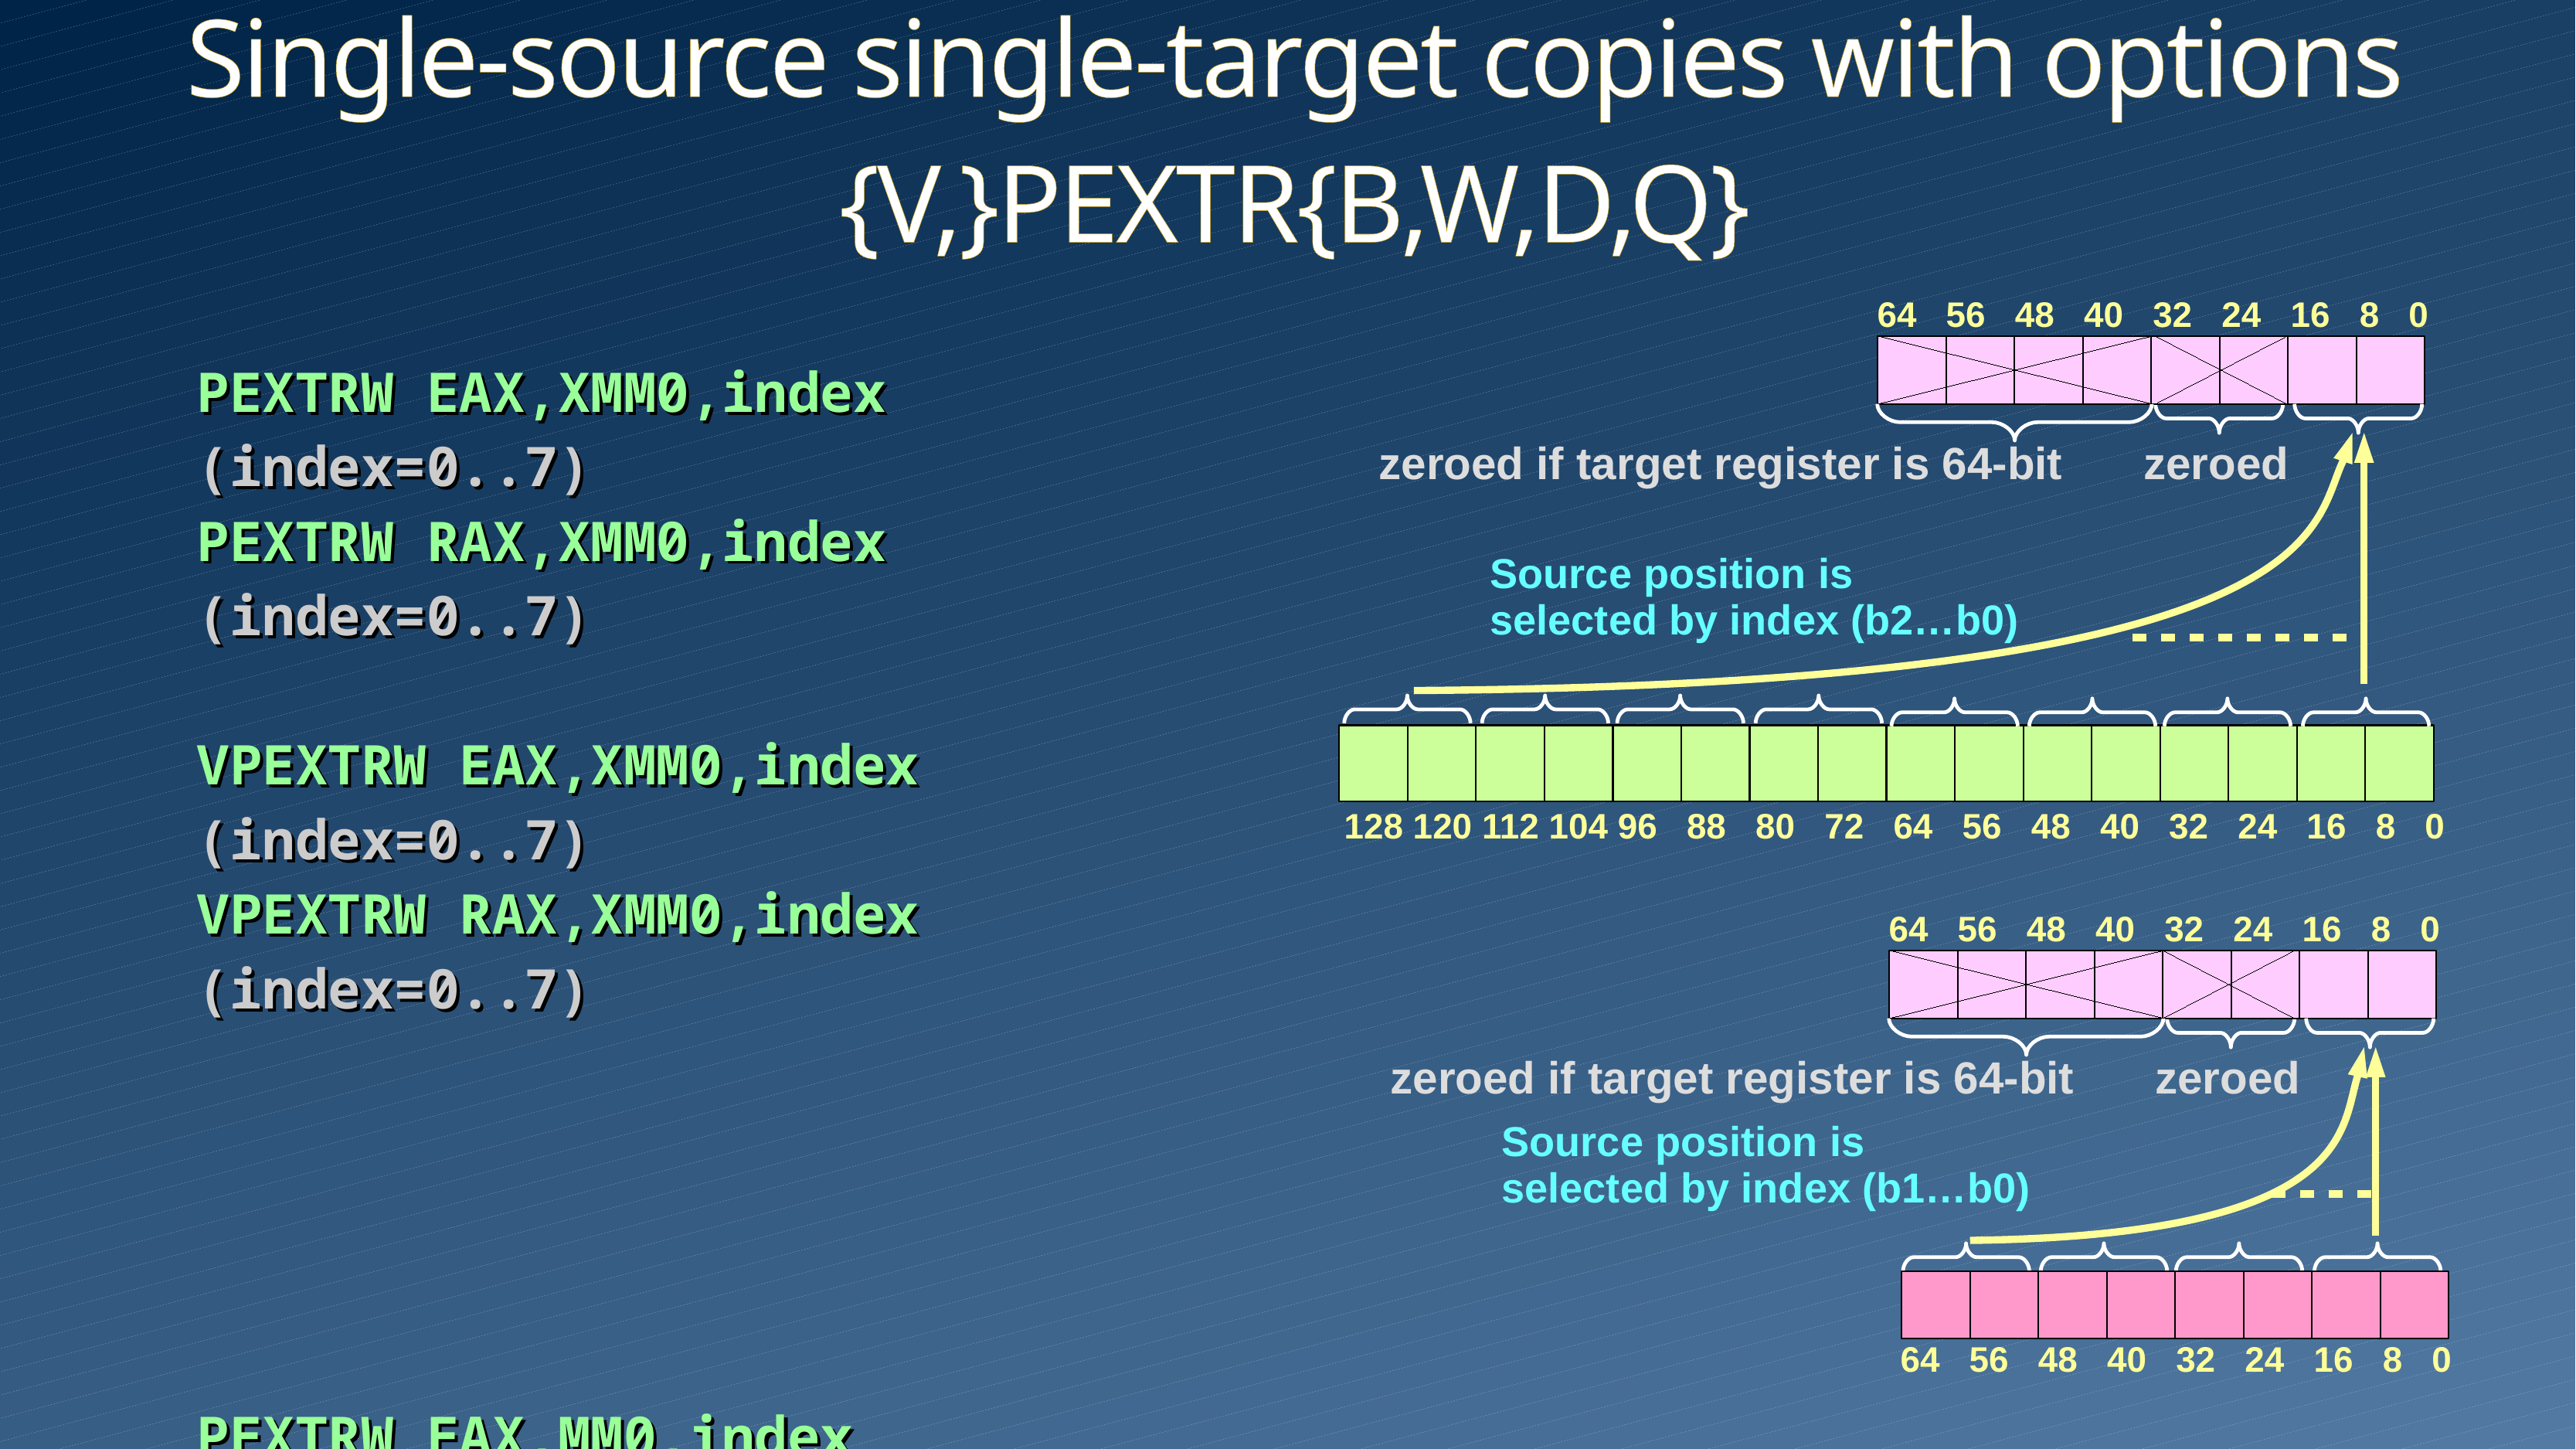

# Single-source single-target copies with options {V,}PEXTR{B,W,D,Q}
64 56 48 40 32 24 16 8 0
PEXTRW EAX,XMM0,index (index=0..7)
PEXTRW RAX,XMM0,index (index=0..7)
VPEXTRW EAX,XMM0,index (index=0..7)
VPEXTRW RAX,XMM0,index (index=0..7)
PEXTRW EAX,MM0,index (index=0..3)
PEXTRW RAX,MM0,index (index=0..3)
zeroed if target register is 64-bit
zeroed
Source position is
selected by index (b2…b0)
128 120 112 104 96 88 80 72 64 56 48 40 32 24 16 8 0
64 56 48 40 32 24 16 8 0
zeroed if target register is 64-bit
zeroed
Source position is
selected by index (b1…b0)
64 56 48 40 32 24 16 8 0